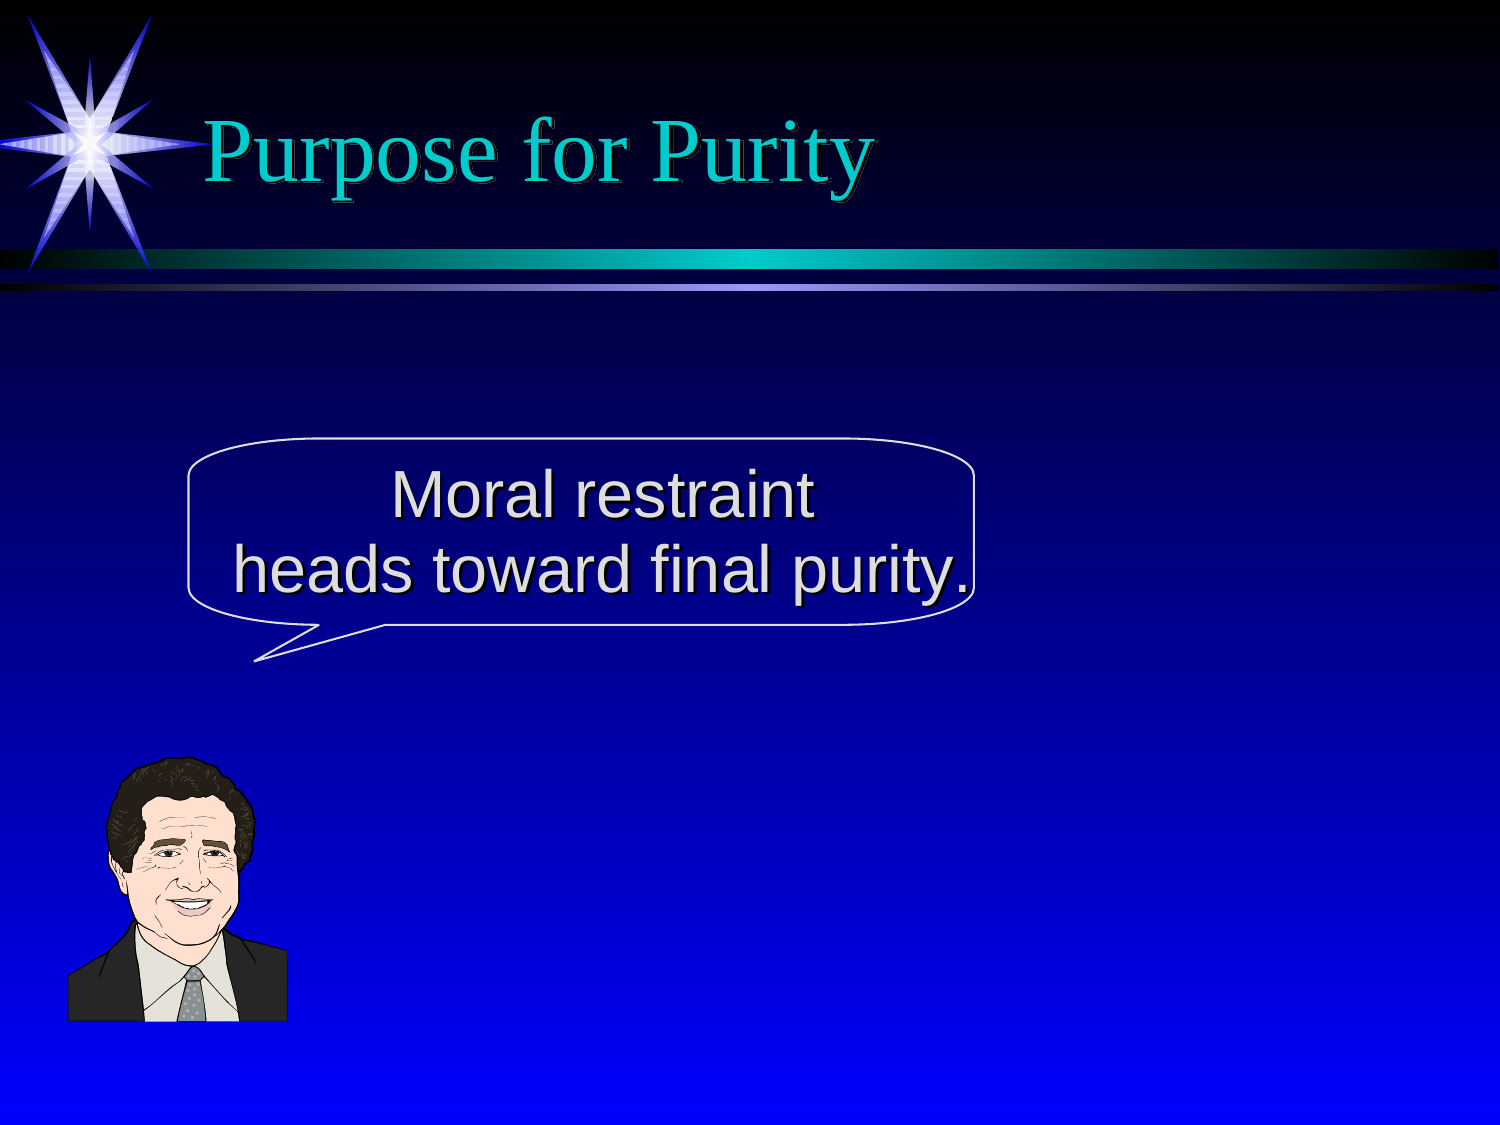

# Purpose for Purity
Moral restraint
heads toward final purity.